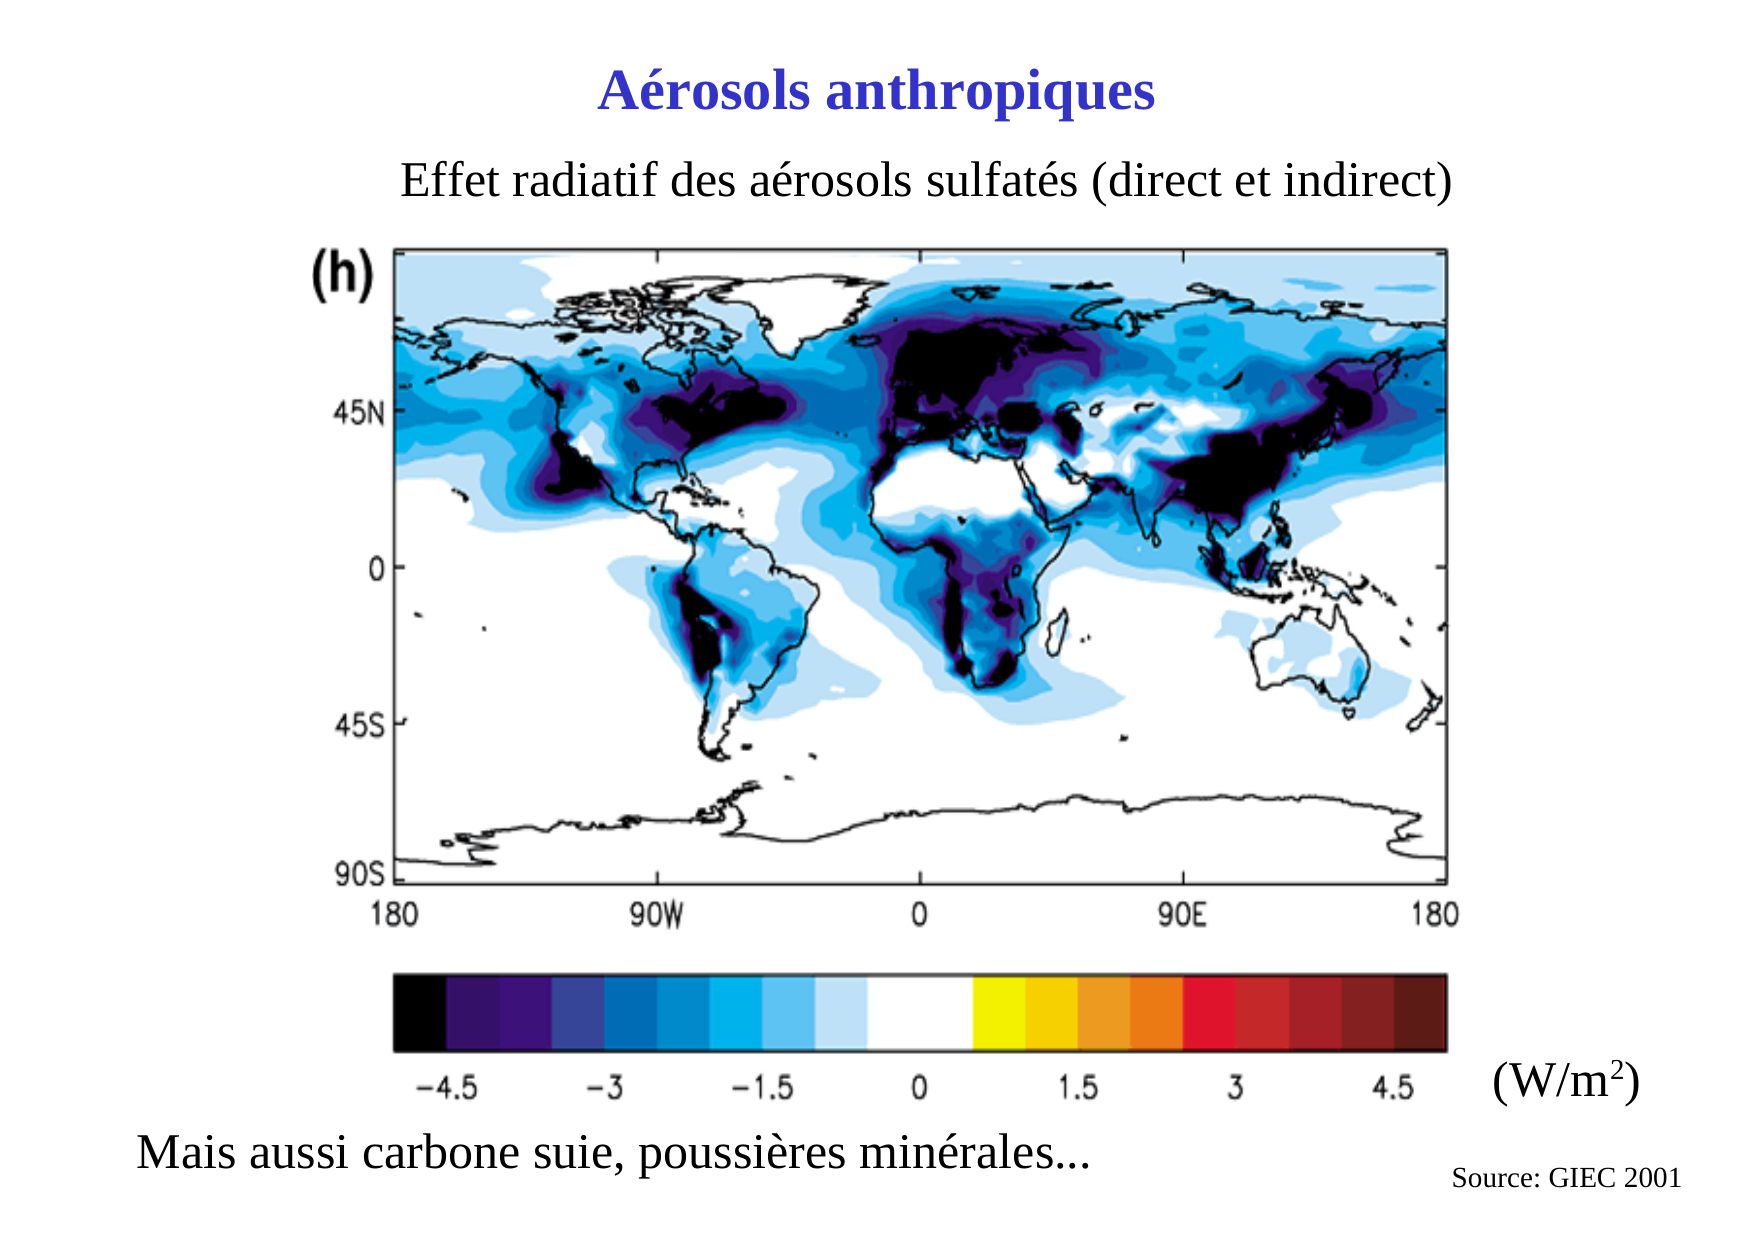

Aérosols anthropiques
Effet radiatif des aérosols sulfatés (direct et indirect)
(W/m2)
Mais aussi carbone suie, poussières minérales...
Source: GIEC 2001